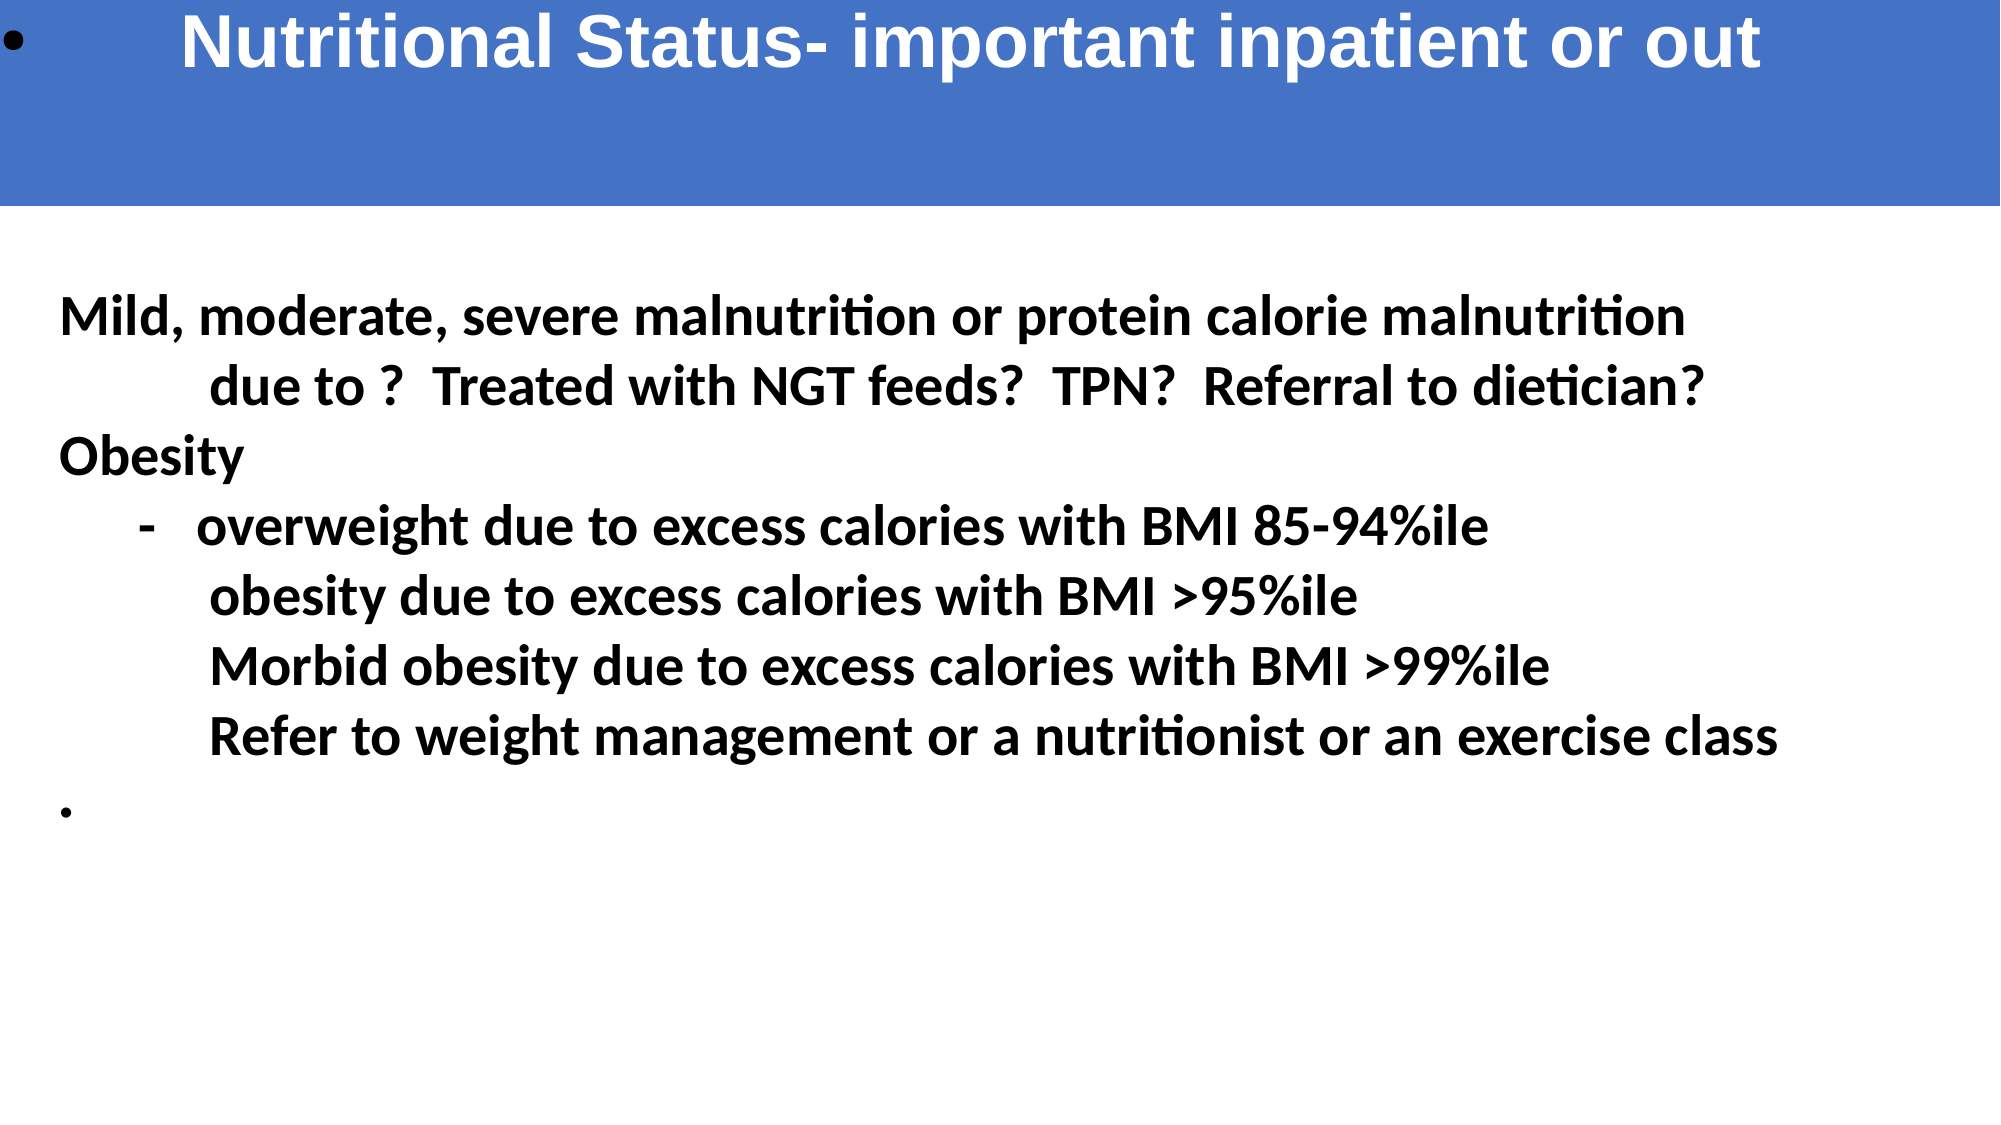

| Nutritional Status- important inpatient or out |
| --- |
Mild, moderate, severe malnutrition or protein calorie malnutrition
due to ? Treated with NGT feeds? TPN? Referral to dietician?
Obesity
 - overweight due to excess calories with BMI 85-94%ile
obesity due to excess calories with BMI >95%ile
Morbid obesity due to excess calories with BMI >99%ile
Refer to weight management or a nutritionist or an exercise class